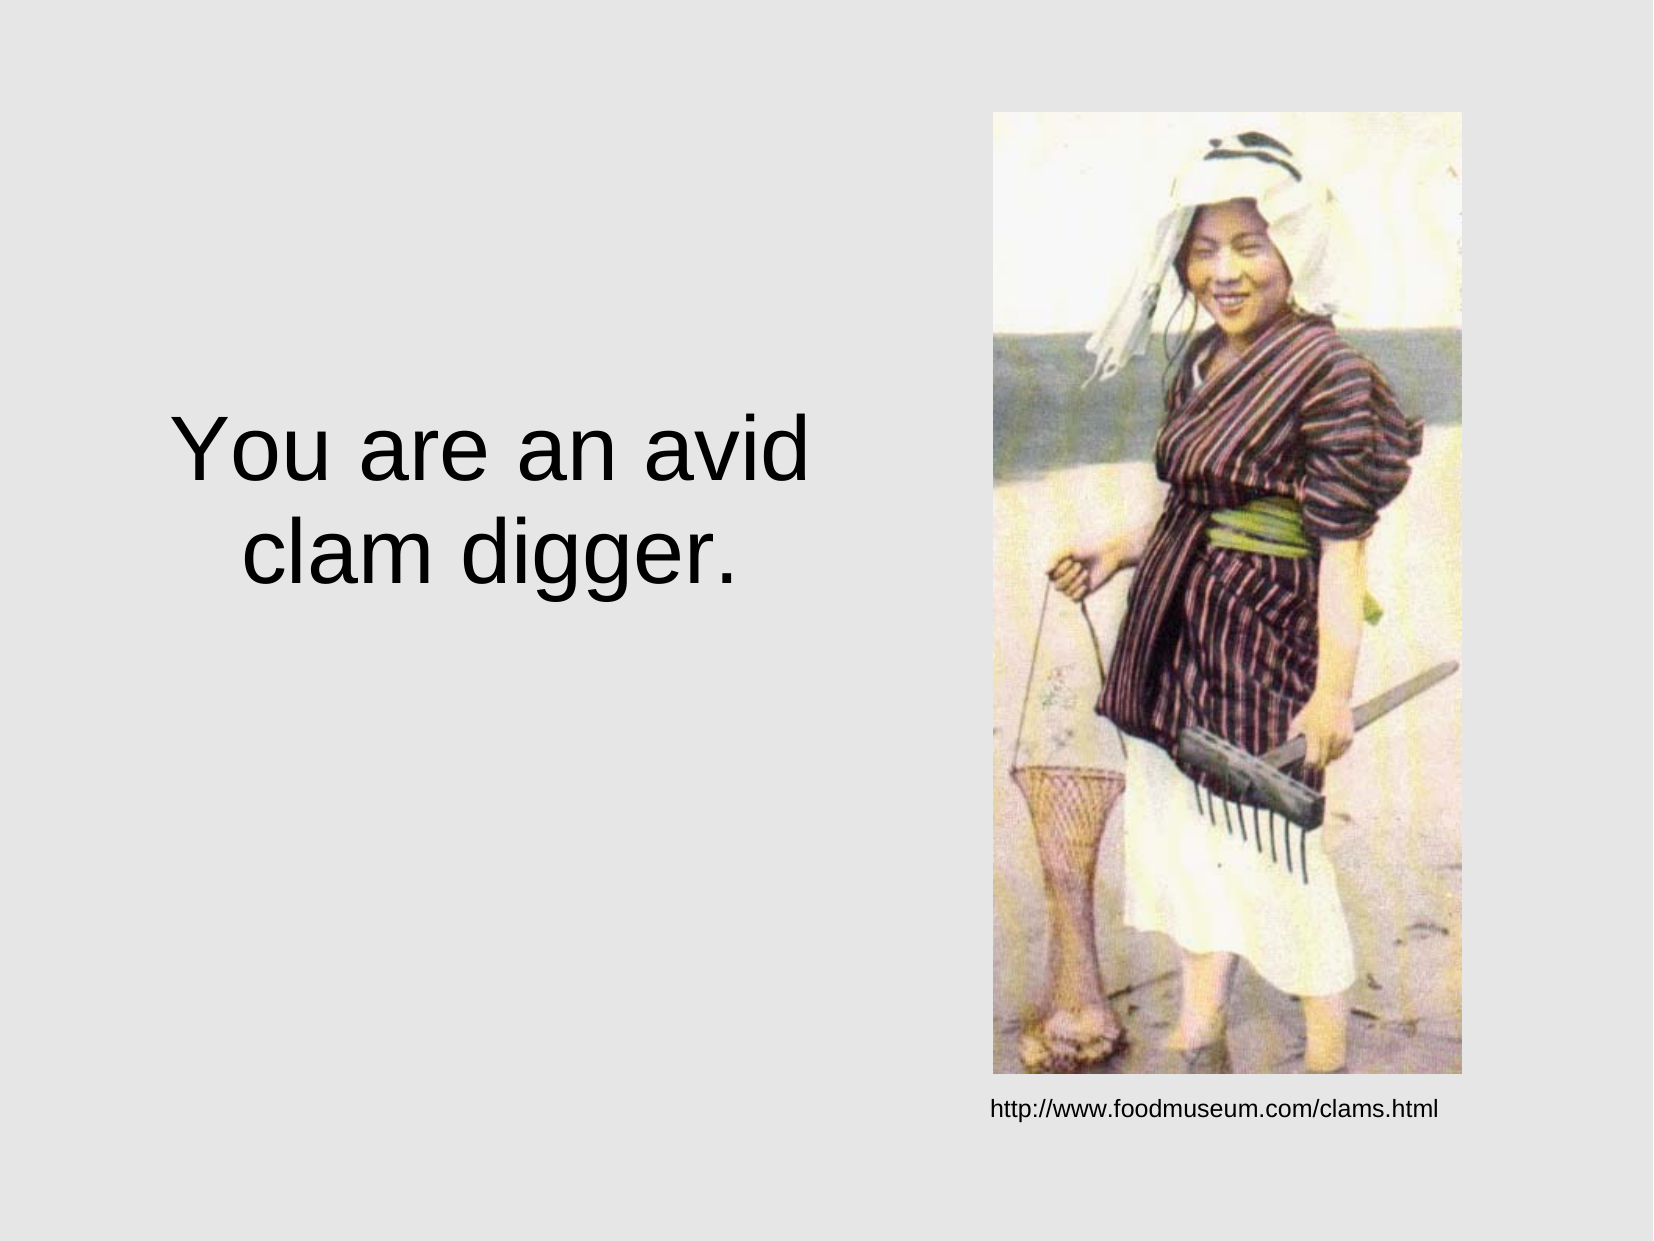

# You are an avid clam digger.
http://www.foodmuseum.com/clams.html